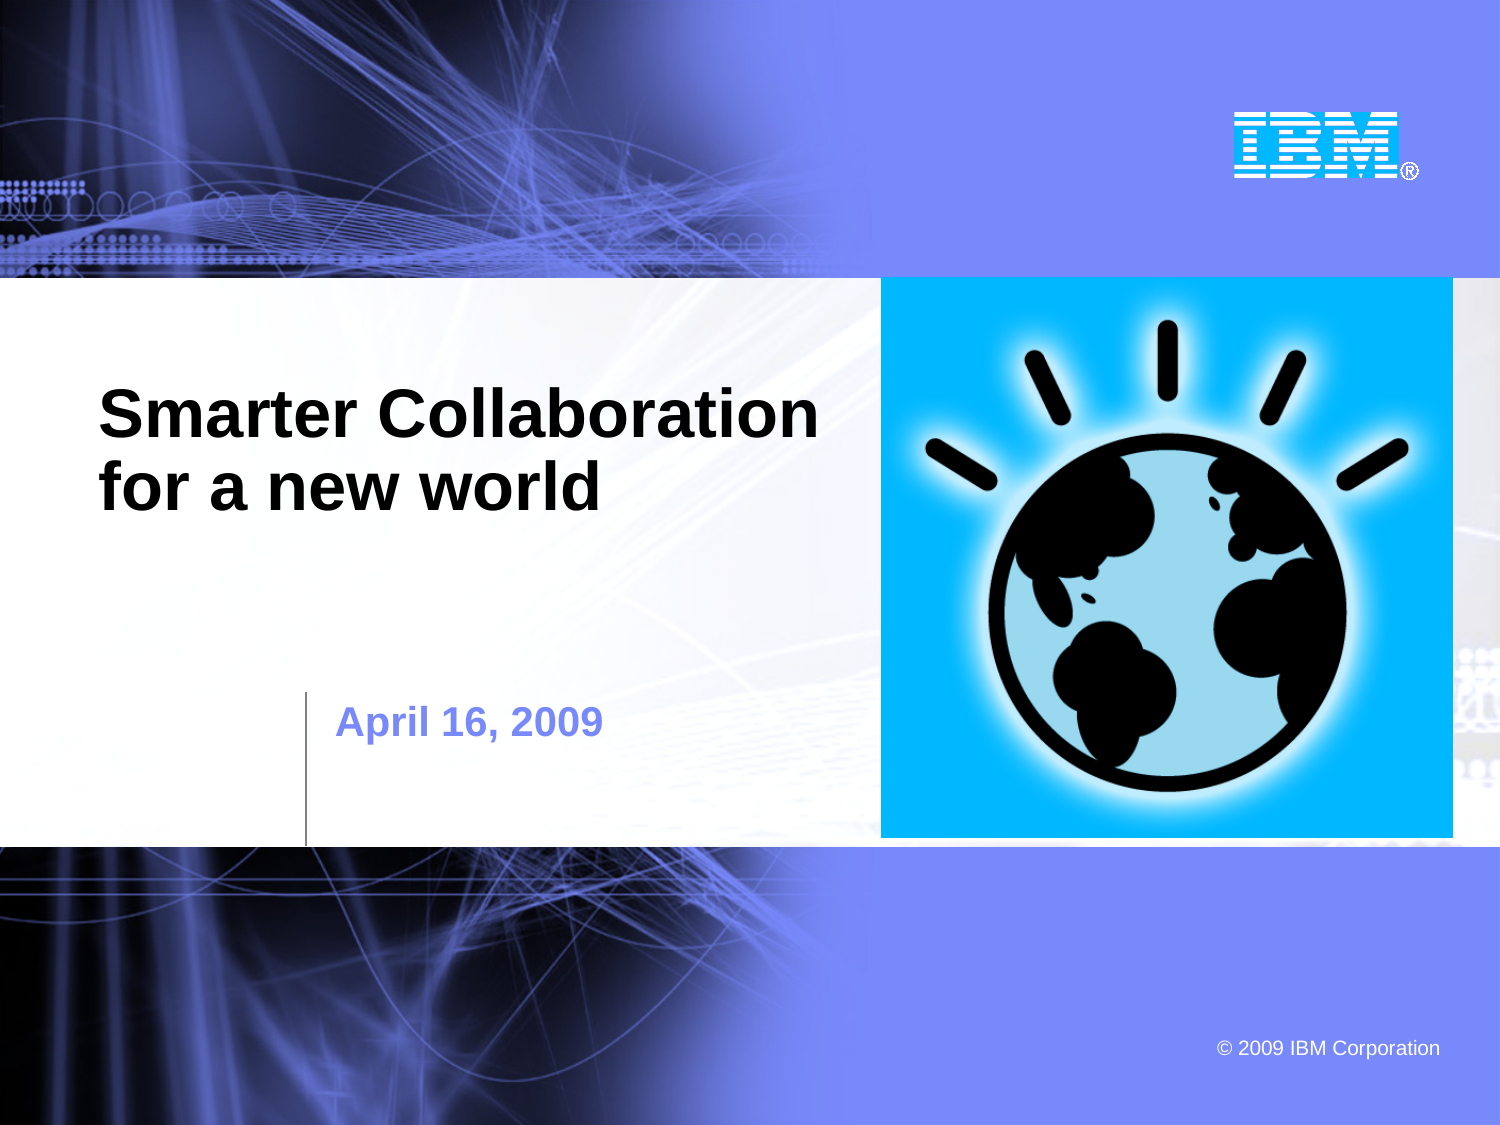

# Smarter Collaboration for a new world
April 16, 2009